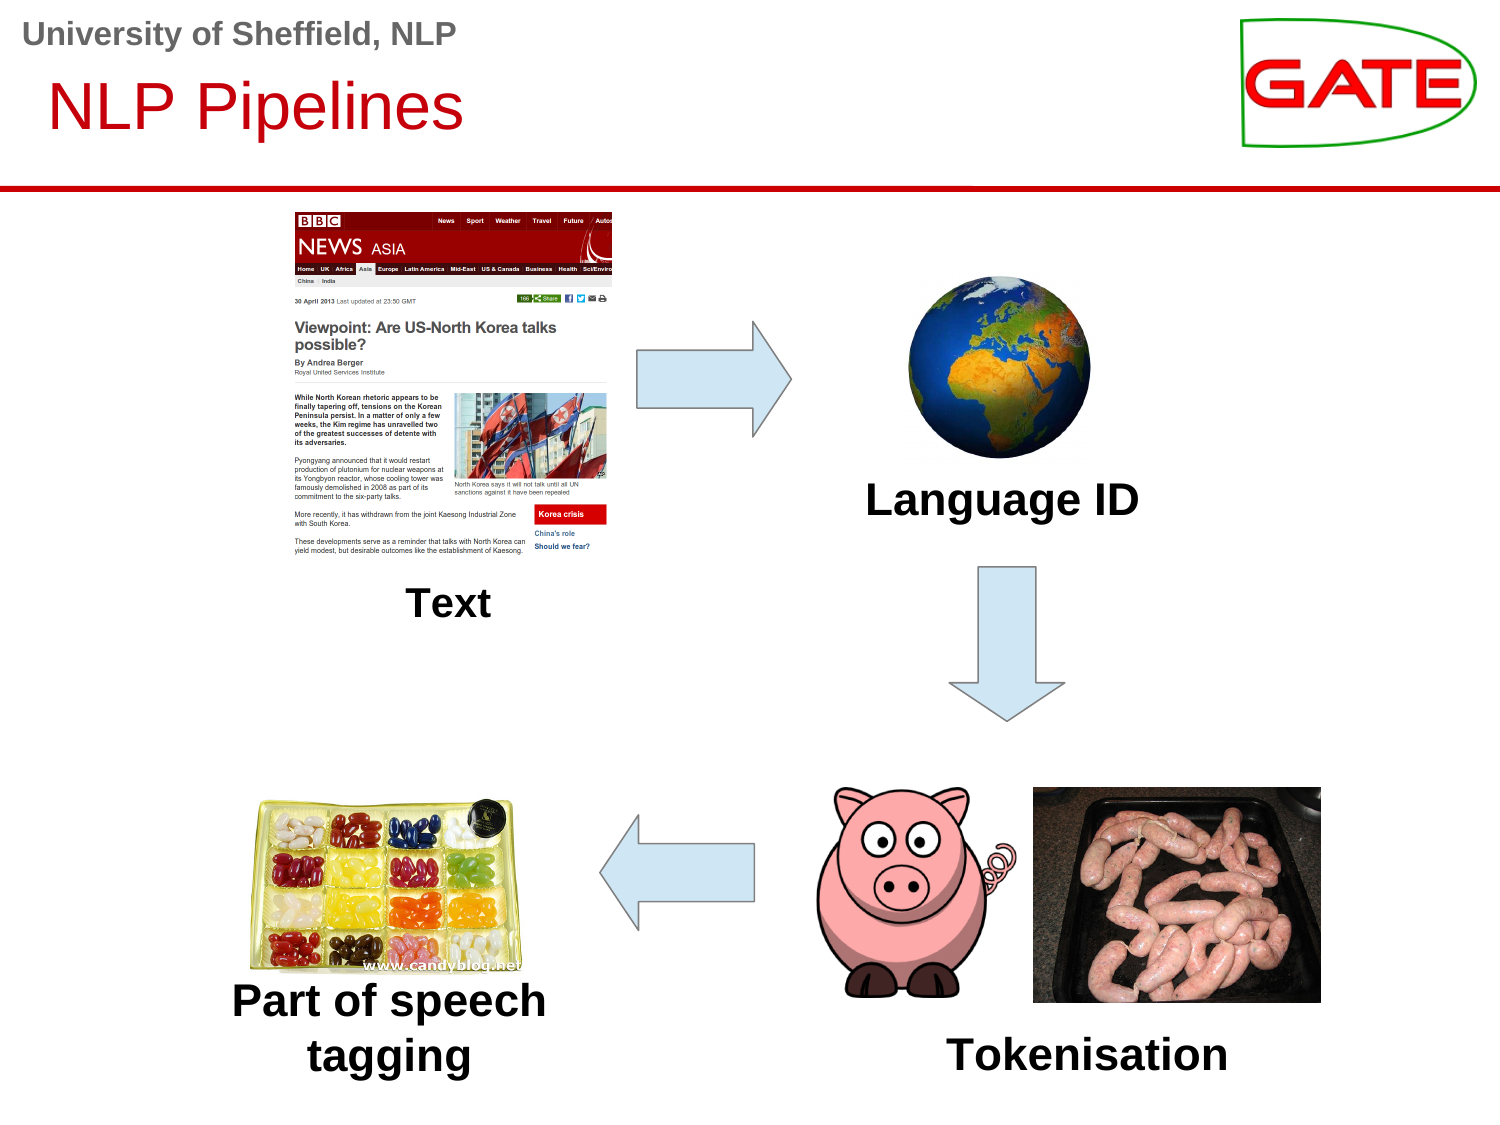

NLP Pipelines
Text
Language ID
Tokenisation
Part of speech
tagging